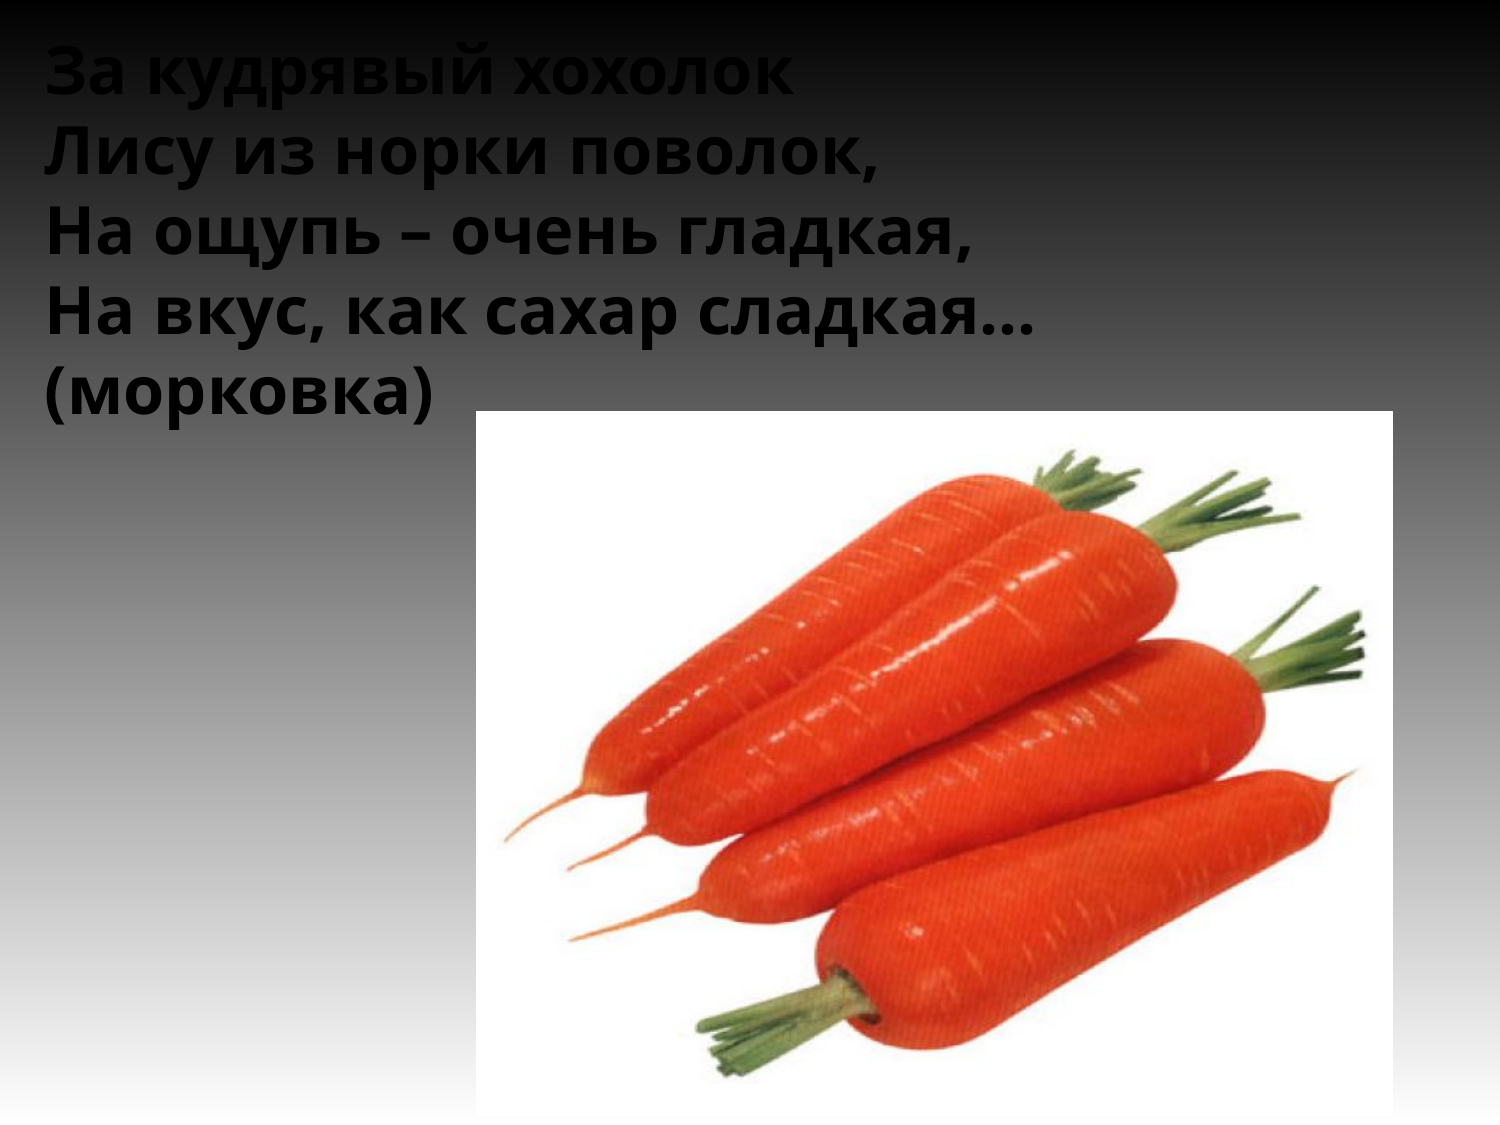

За кудрявый хохолок
Лису из норки поволок,
На ощупь – очень гладкая,
На вкус, как сахар сладкая…(морковка)